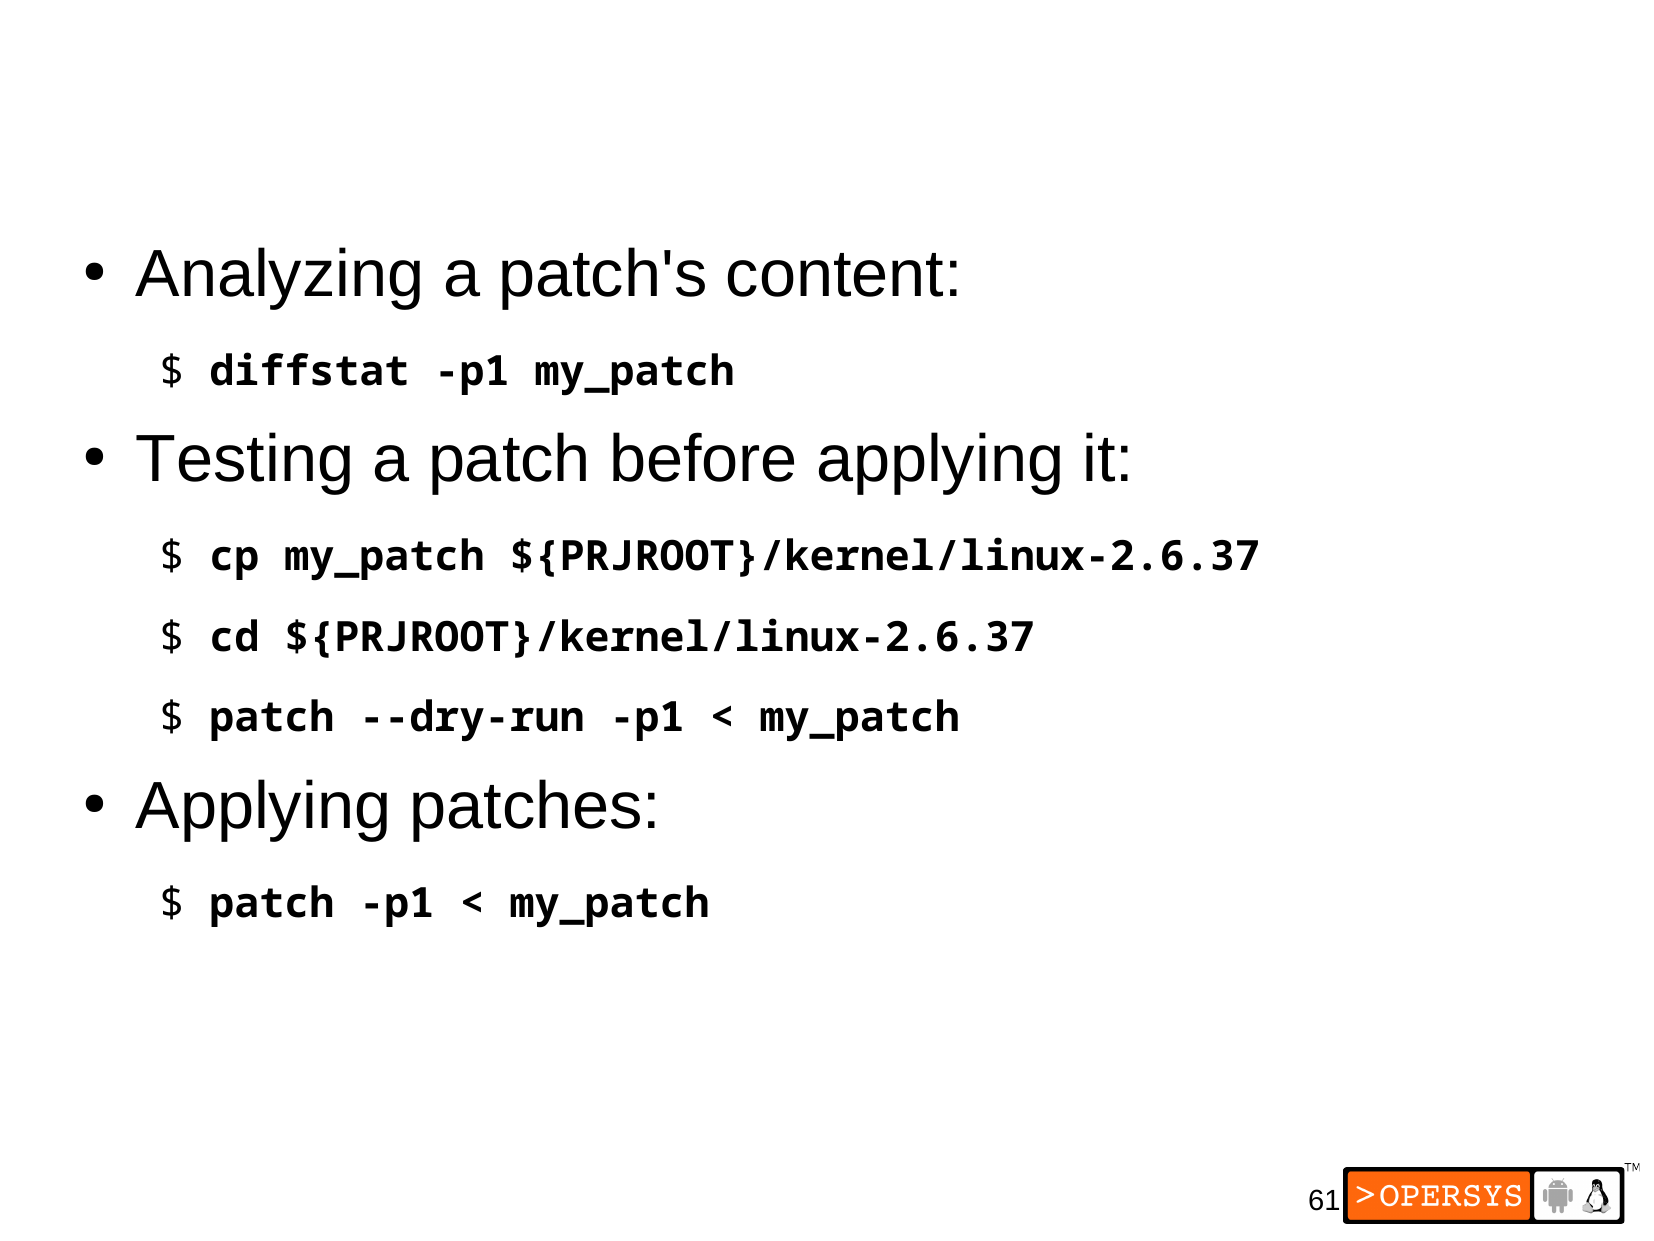

# Analyzing a patch's content:
$ diffstat -p1 my_patch
Testing a patch before applying it:
$ cp my_patch ${PRJROOT}/kernel/linux-2.6.37
$ cd ${PRJROOT}/kernel/linux-2.6.37
$ patch --dry-run -p1 < my_patch
Applying patches:
$ patch -p1 < my_patch